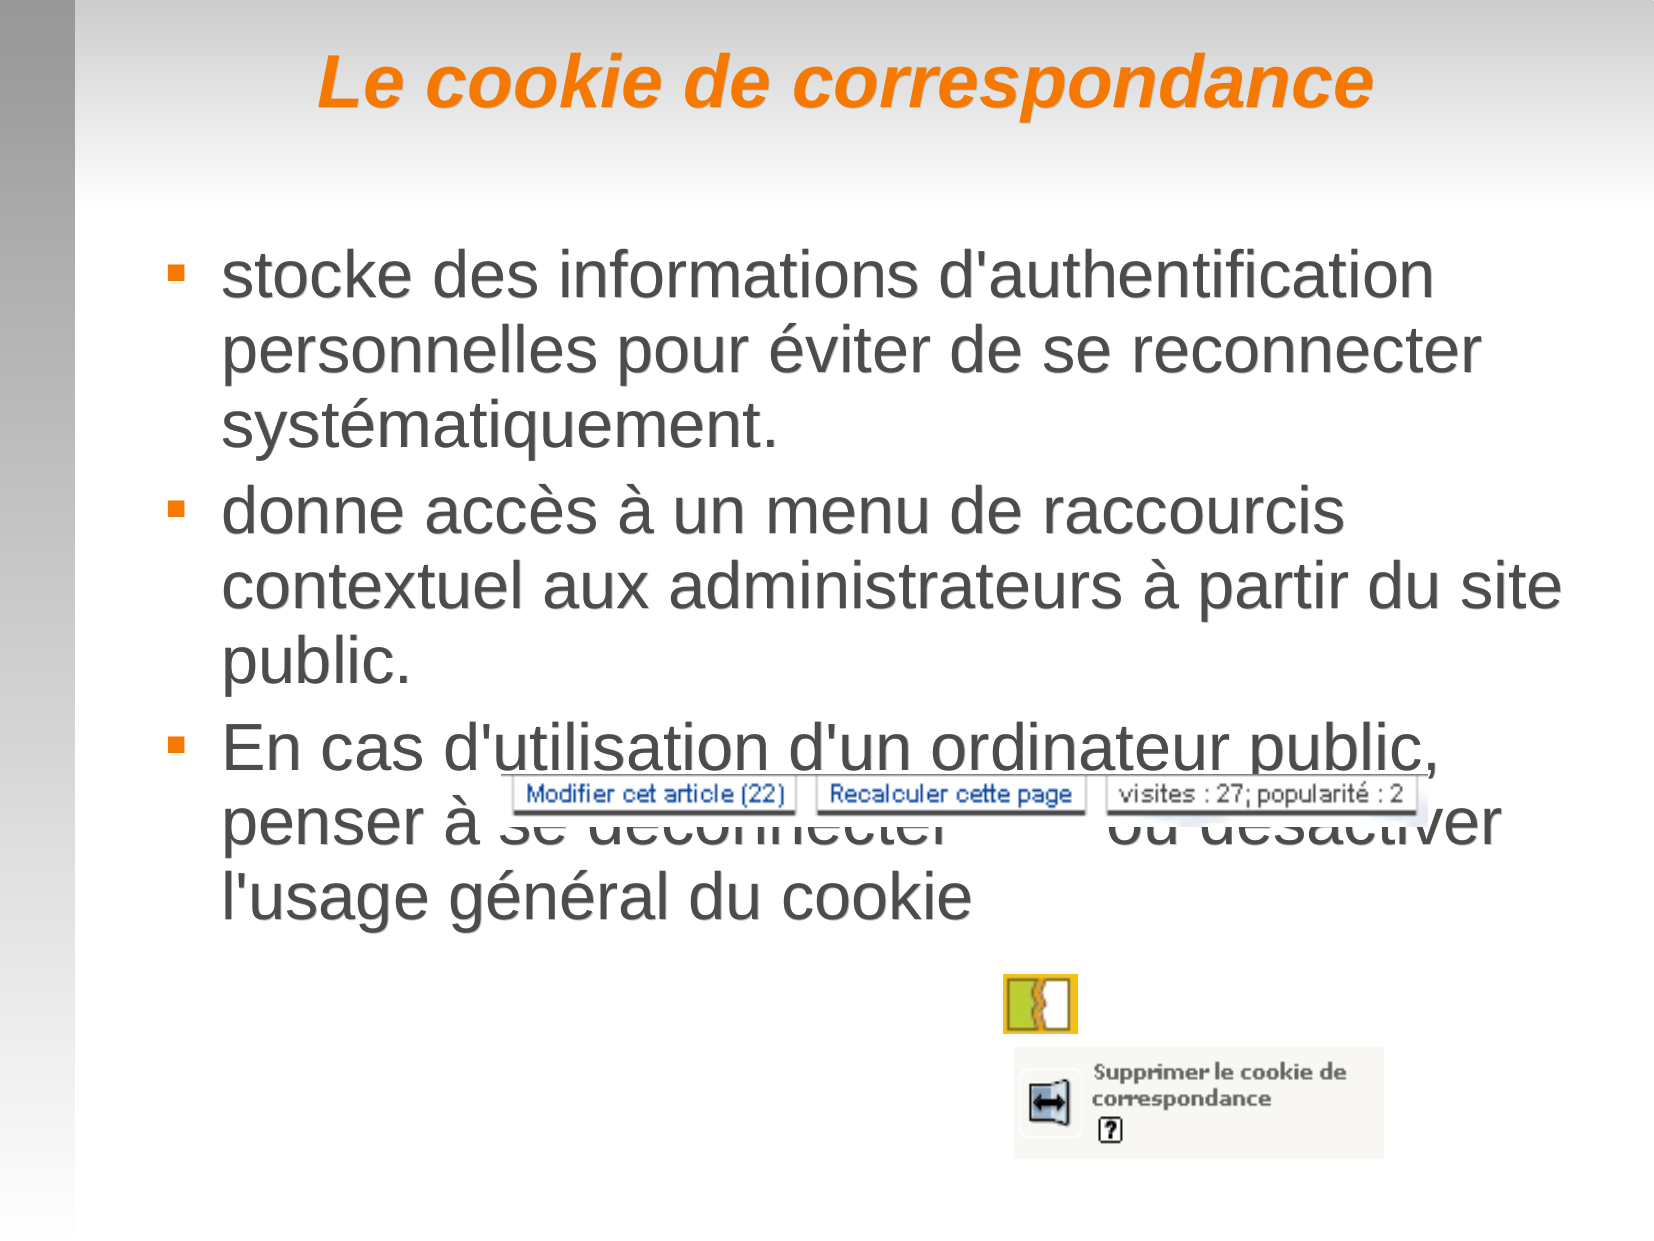

# Le cookie de correspondance
stocke des informations d'authentification personnelles pour éviter de se reconnecter systématiquement.
donne accès à un menu de raccourcis contextuel aux administrateurs à partir du site public.
En cas d'utilisation d'un ordinateur public, penser à se déconnecter 		ou désactiver l'usage général du cookie